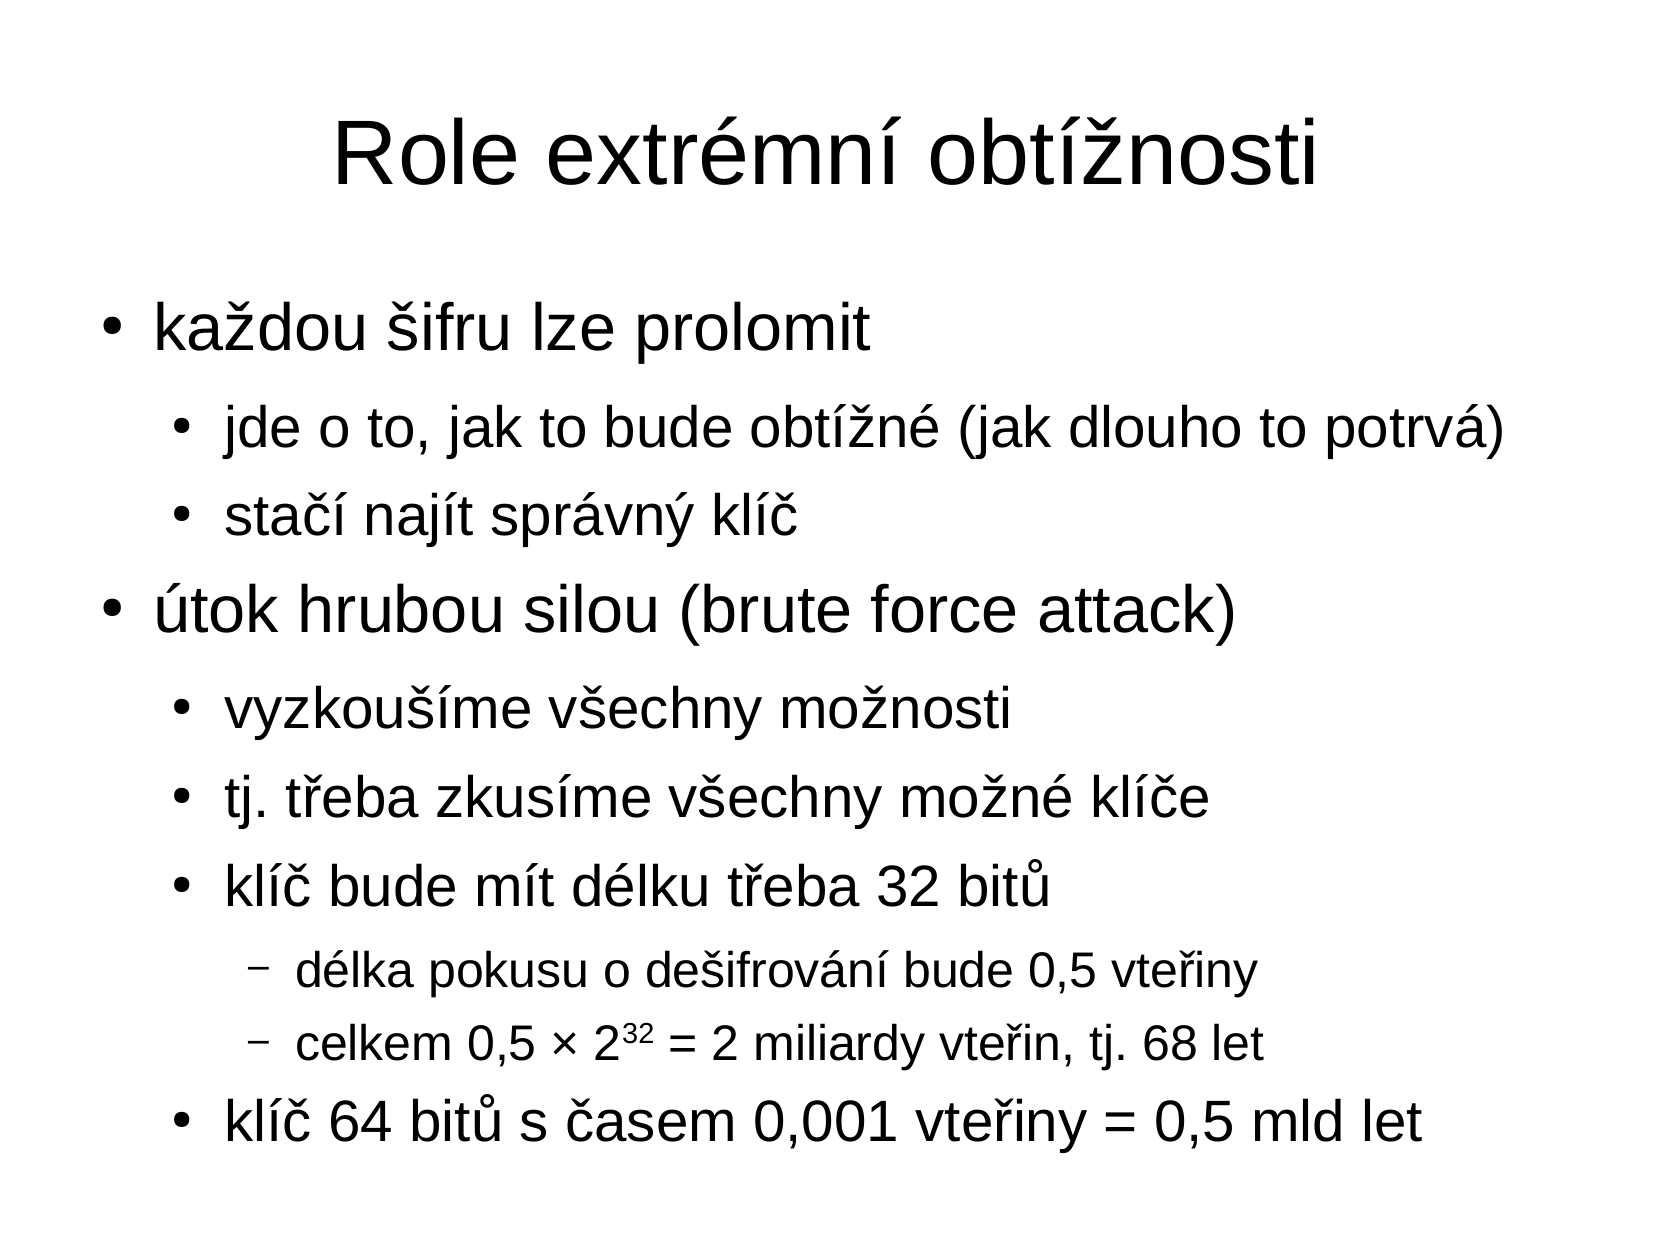

# Role extrémní obtížnosti
každou šifru lze prolomit
jde o to, jak to bude obtížné (jak dlouho to potrvá)
stačí najít správný klíč
útok hrubou silou (brute force attack)
vyzkoušíme všechny možnosti
tj. třeba zkusíme všechny možné klíče
klíč bude mít délku třeba 32 bitů
délka pokusu o dešifrování bude 0,5 vteřiny
celkem 0,5 × 232 = 2 miliardy vteřin, tj. 68 let
klíč 64 bitů s časem 0,001 vteřiny = 0,5 mld let